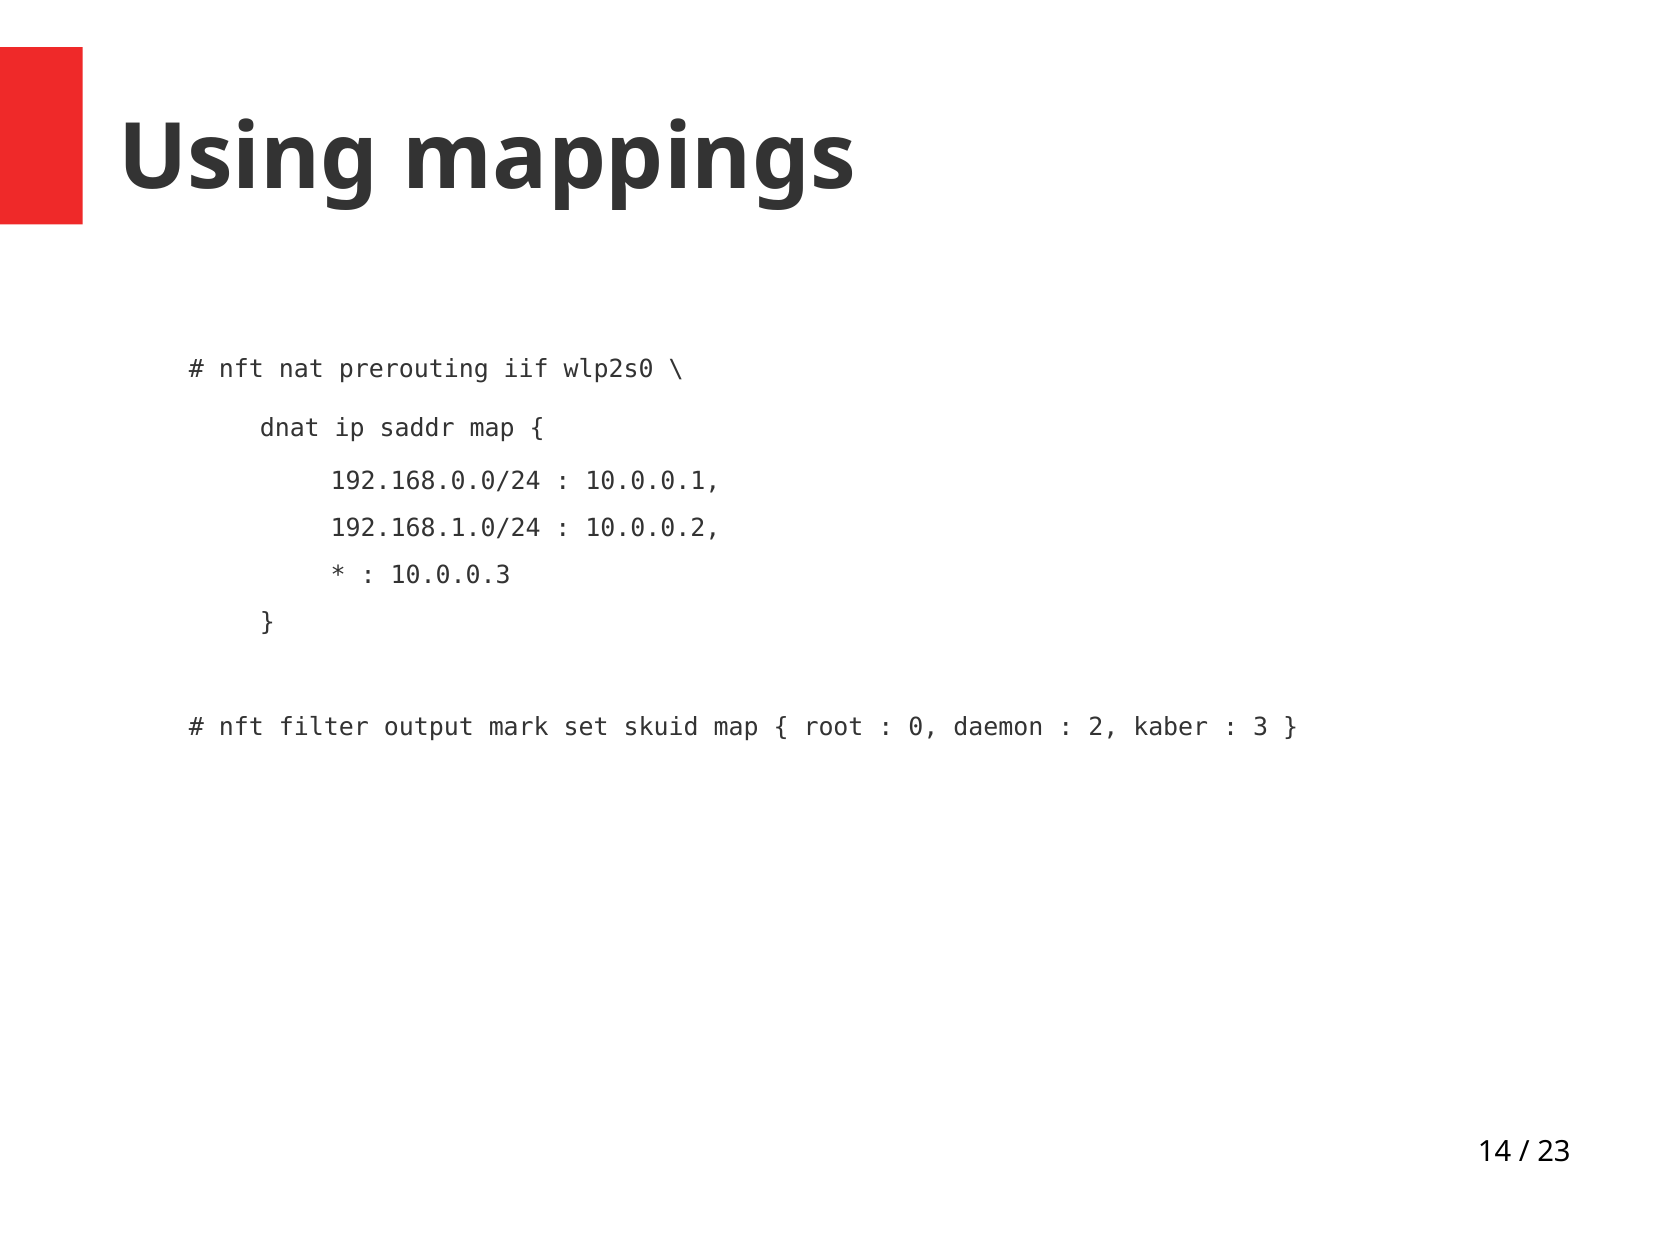

# Using mappings
# nft nat prerouting iif wlp2s0 \
dnat ip saddr map {
192.168.0.0/24 : 10.0.0.1,
192.168.1.0/24 : 10.0.0.2,
* : 10.0.0.3
}
# nft filter output mark set skuid map { root : 0, daemon : 2, kaber : 3 }
14